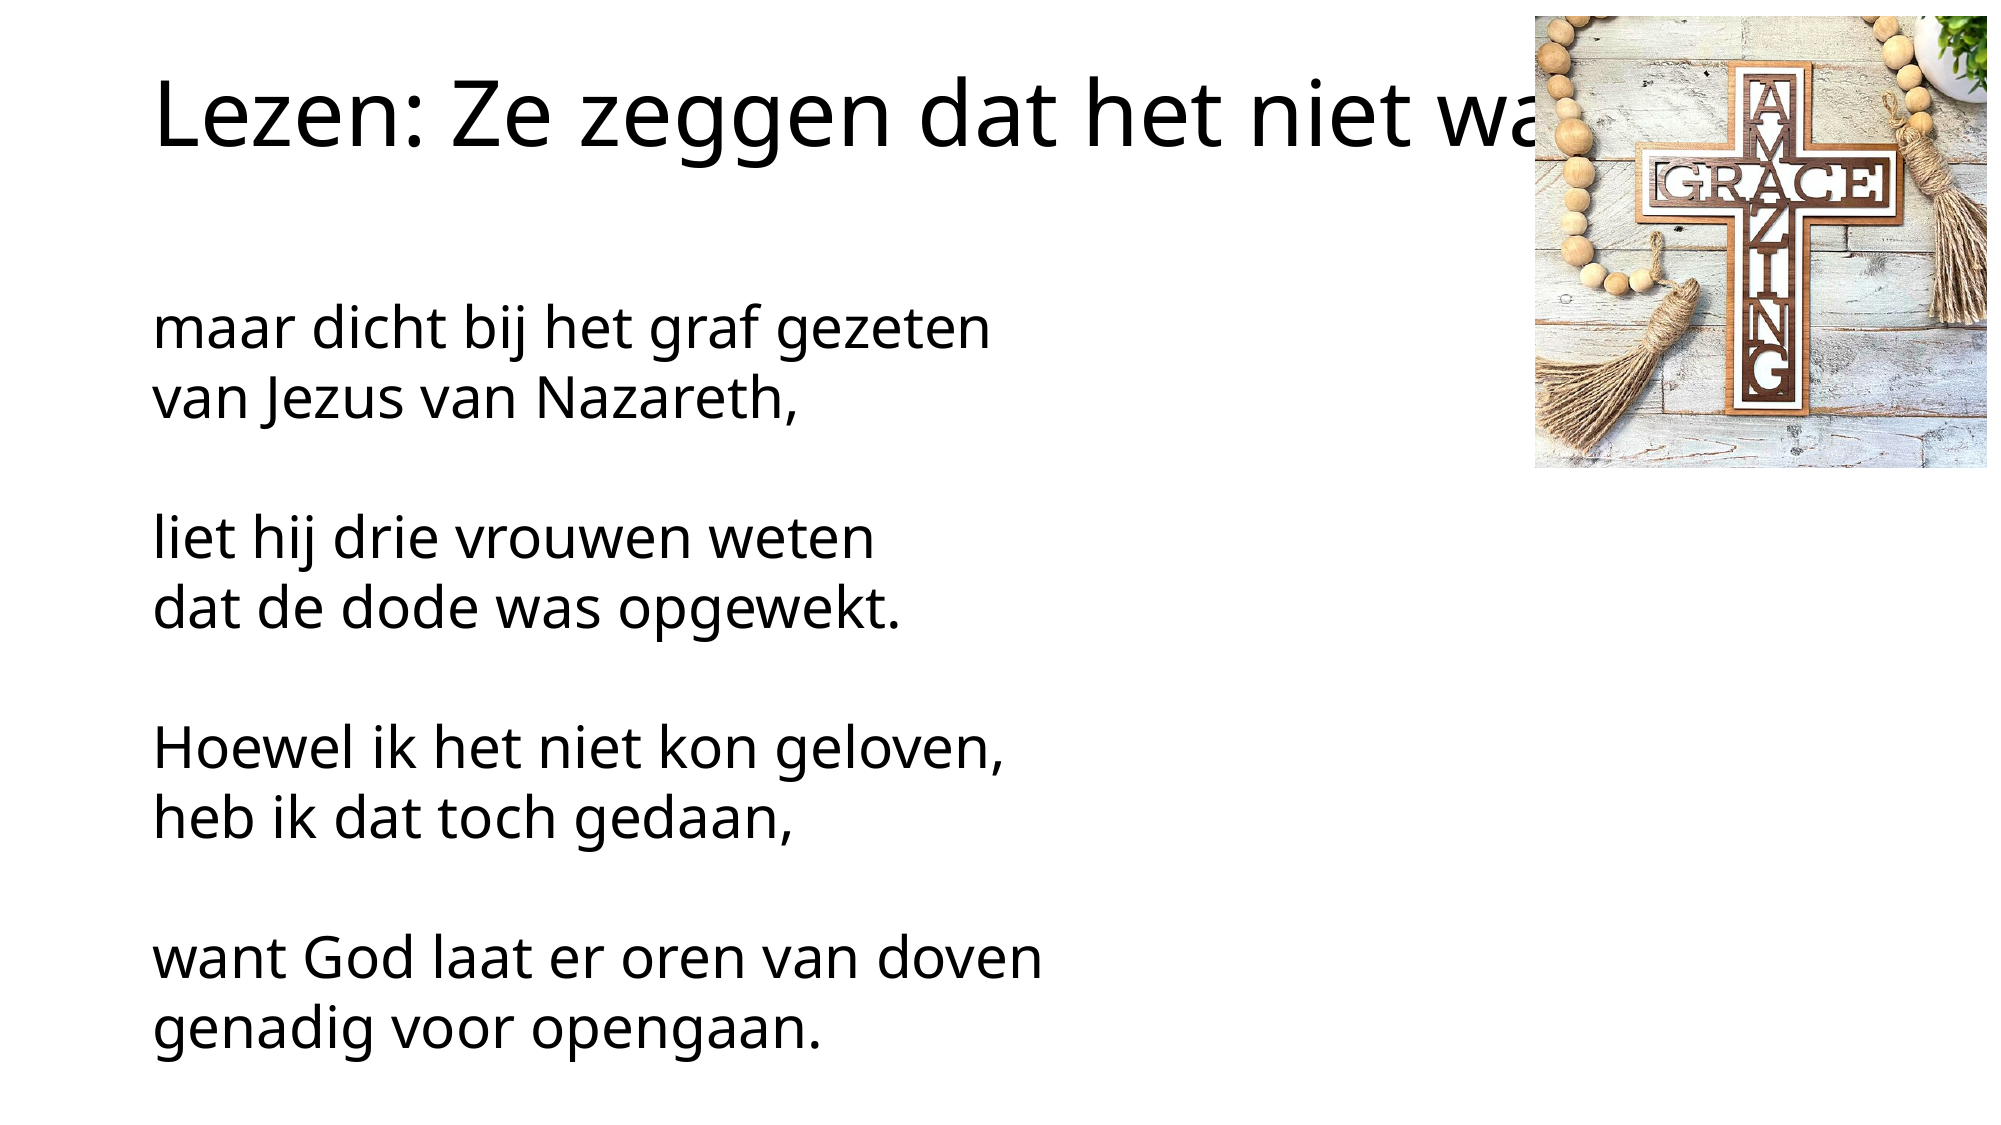

# Lezen: Ze zeggen dat het niet waar is
maar dicht bij het graf gezeten
van Jezus van Nazareth,
liet hij drie vrouwen weten
dat de dode was opgewekt.
Hoewel ik het niet kon geloven,
heb ik dat toch gedaan,
want God laat er oren van doven
genadig voor opengaan.